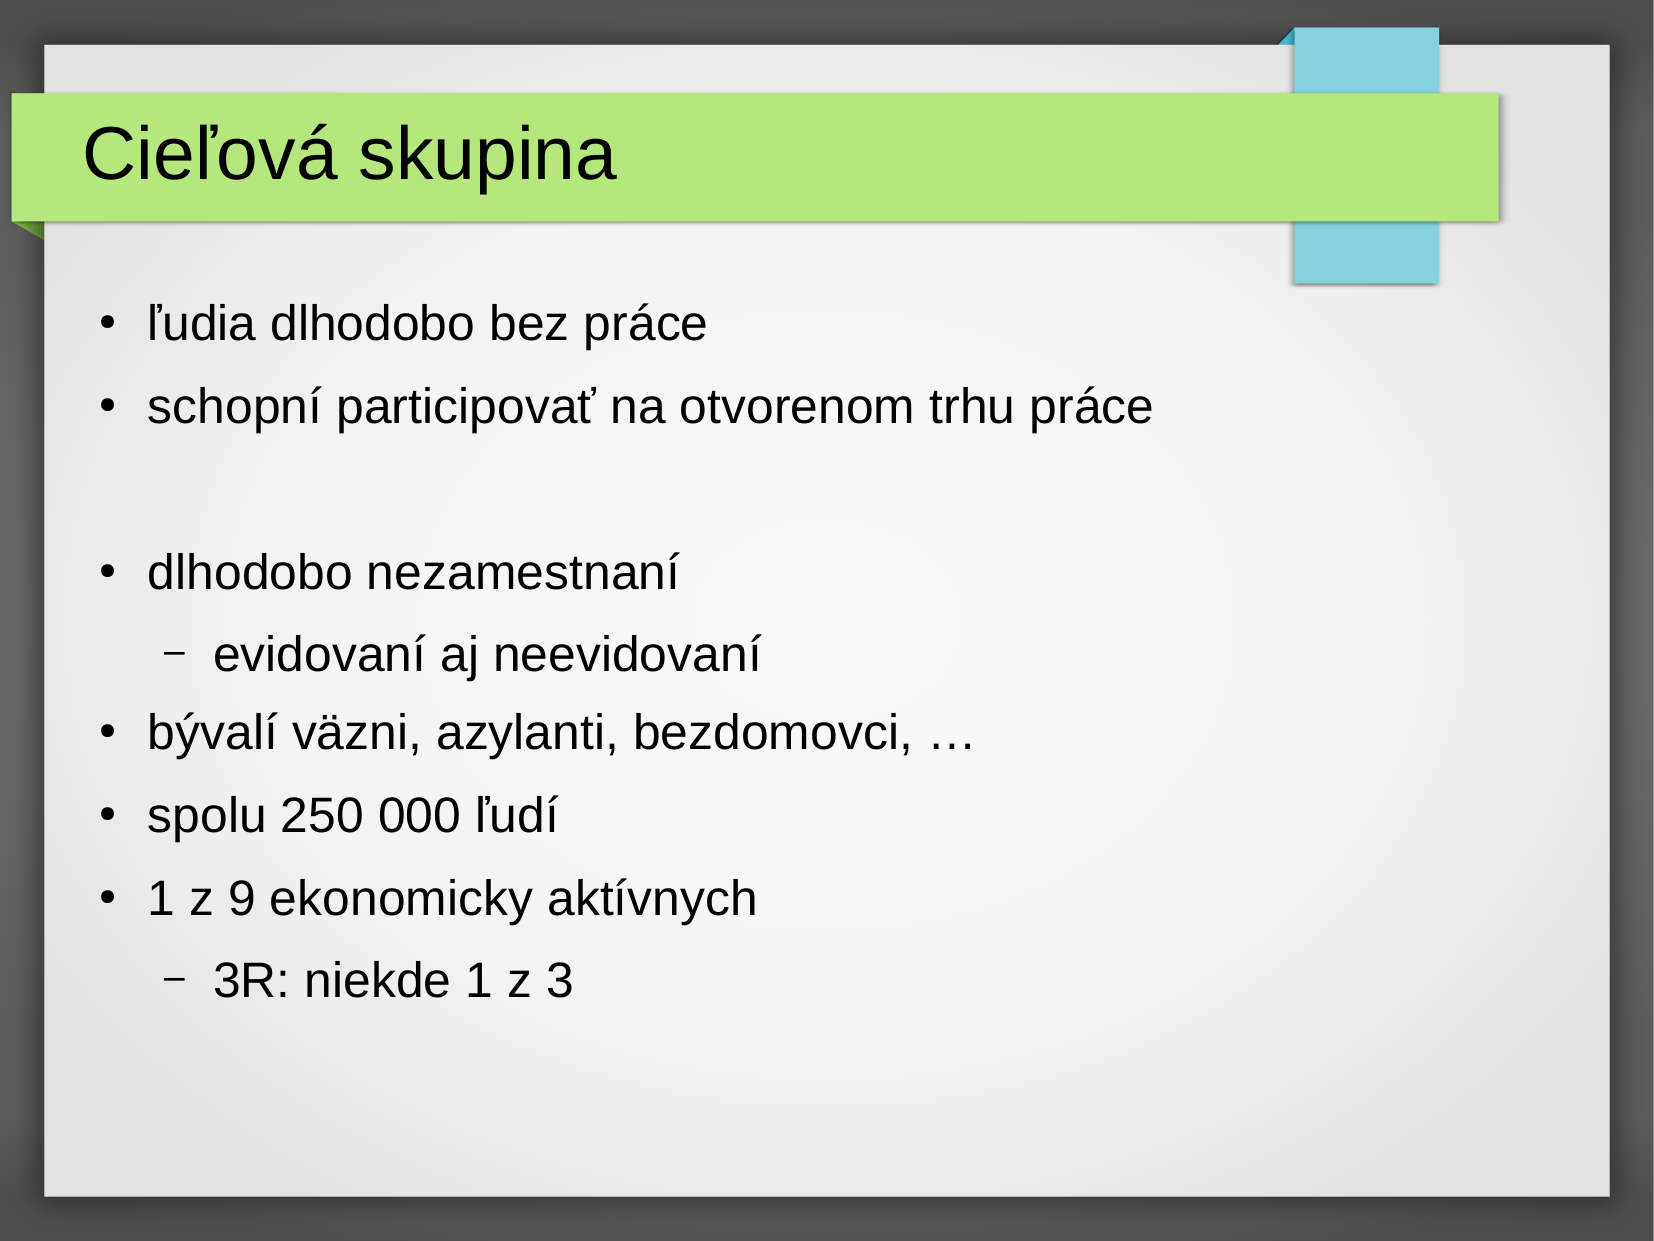

# Cieľová skupina
ľudia dlhodobo bez práce
schopní participovať na otvorenom trhu práce
dlhodobo nezamestnaní
evidovaní aj neevidovaní
bývalí väzni, azylanti, bezdomovci, …
spolu 250 000 ľudí
1 z 9 ekonomicky aktívnych
3R: niekde 1 z 3